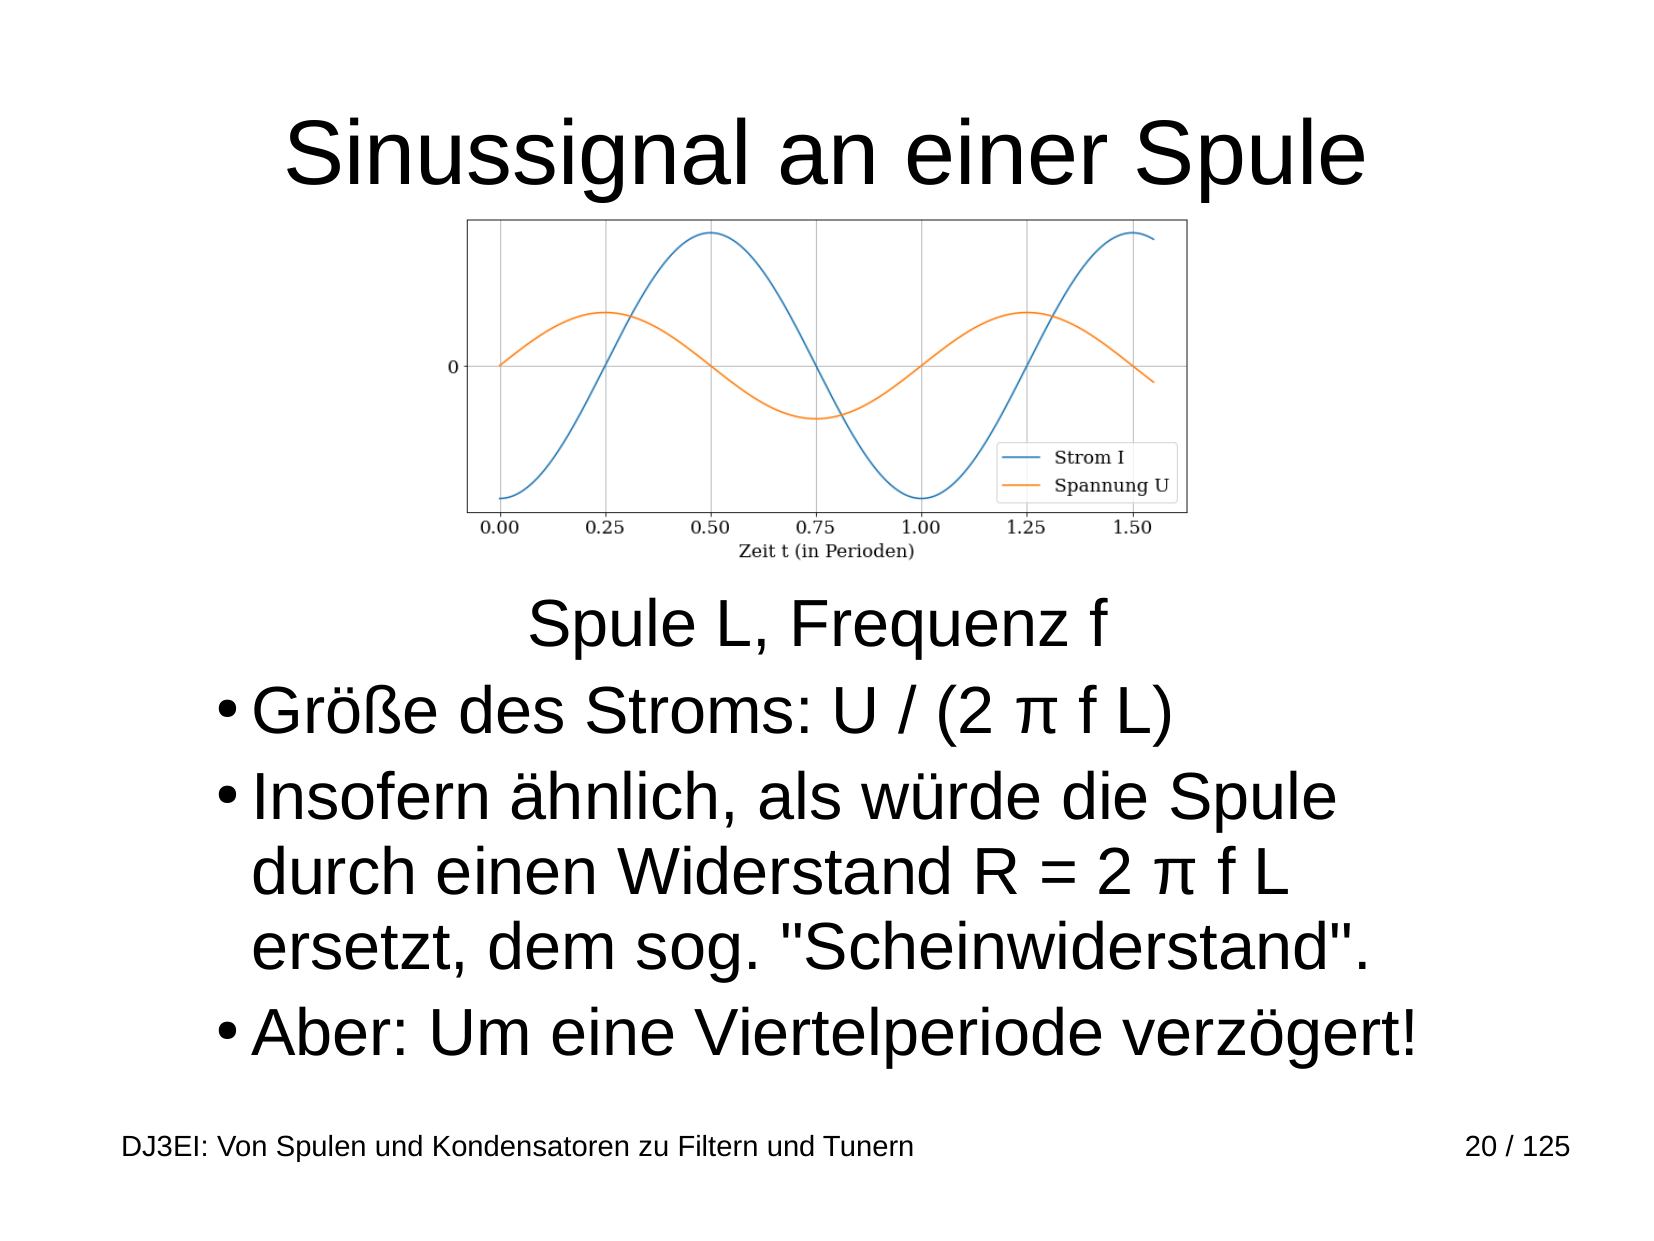

# Sinussignal an einer Spule
Spule L, Frequenz f
Größe des Stroms: U / (2 π f L)
Insofern ähnlich, als würde die Spule durch einen Widerstand R = 2 π f L ersetzt, dem sog. "Scheinwiderstand".
Aber: Um eine Viertelperiode verzögert!